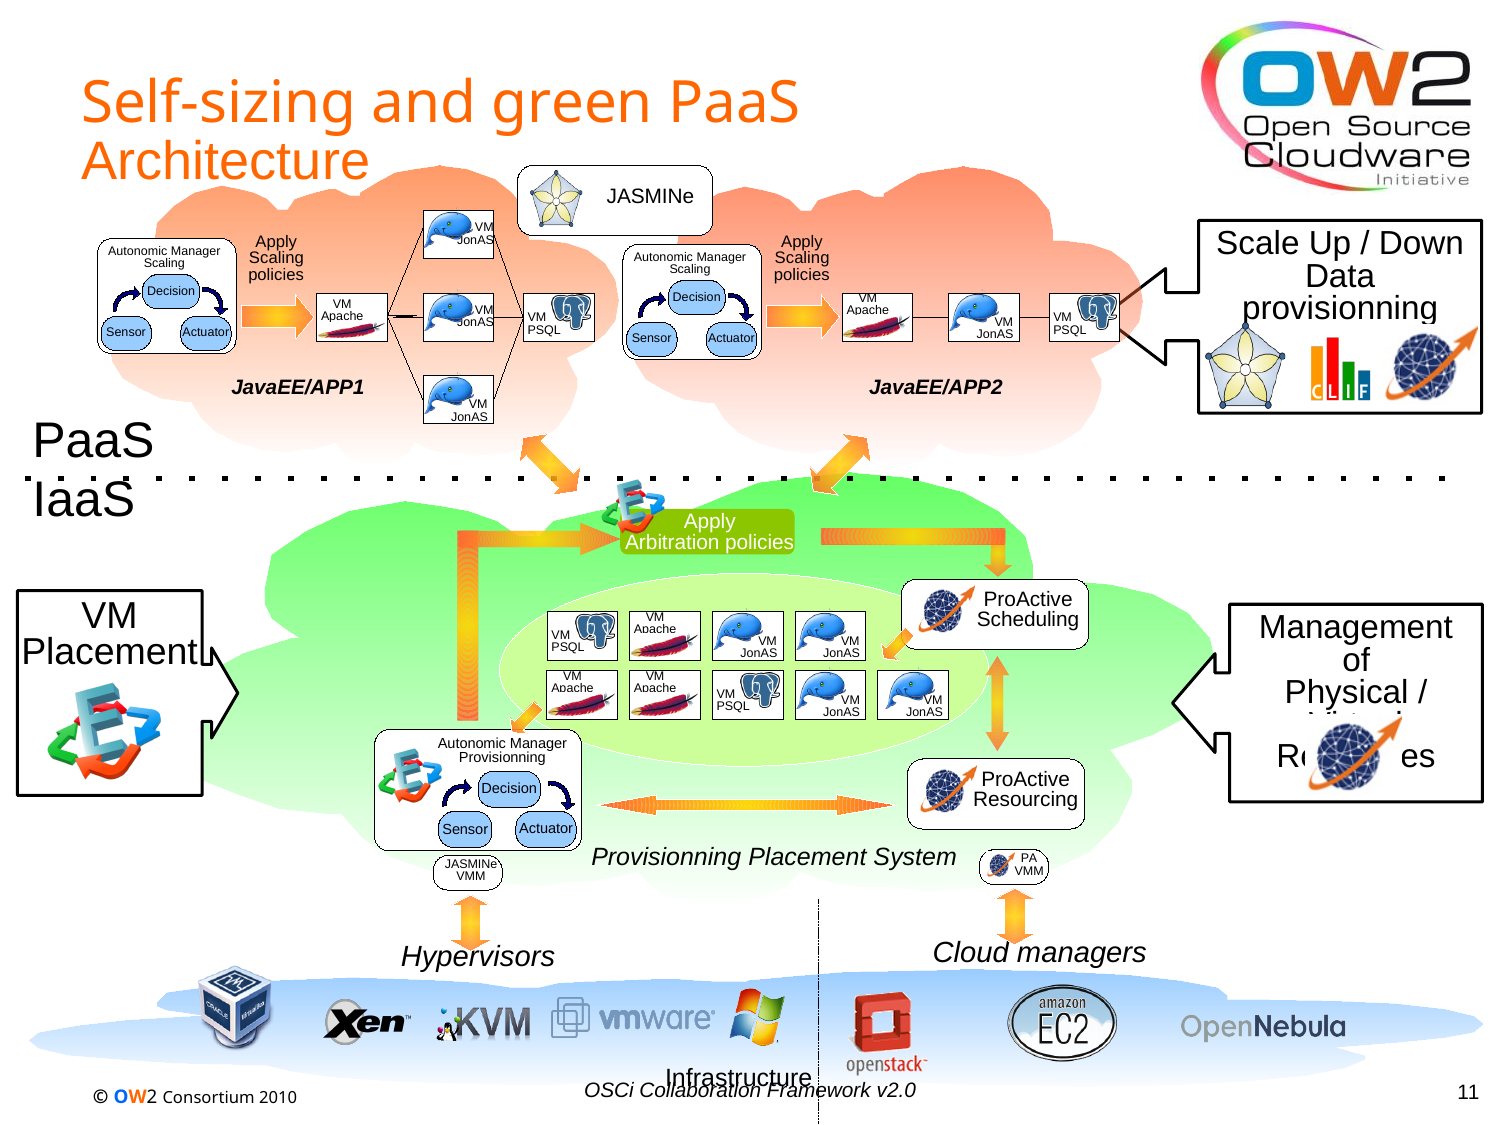

# Self-sizing and green PaaS Architecture
JASMINe
VM JonAS
Scale Up / Down
Data provisionning
Apply
Scaling
policies
Apply
Scaling
policies
Autonomic Manager
Scaling
Autonomic Manager
Scaling
Decision
Decision
VM Apache
VM Apache
VM JonAS
VM
PSQL
VM
PSQL
VM JonAS
Sensor
Actuator
Sensor
Actuator
JavaEE/APP1
JavaEE/APP2
VM JonAS
PaaS
IaaS
Apply
Arbitration policies
VM Apache
ProActive
Scheduling
VM
Placement
Management of
Physical / Virtual
Resources
VM
PSQL
VM JonAS
VM JonAS
VM JonAS
VM Apache
VM Apache
VM
PSQL
VM JonAS
Autonomic Manager
Provisionning
ProActive
Resourcing
Decision
Sensor
Actuator
Provisionning Placement System
PA
VMM
JASMINe
VMM
Cloud managers
Hypervisors
Infrastructure